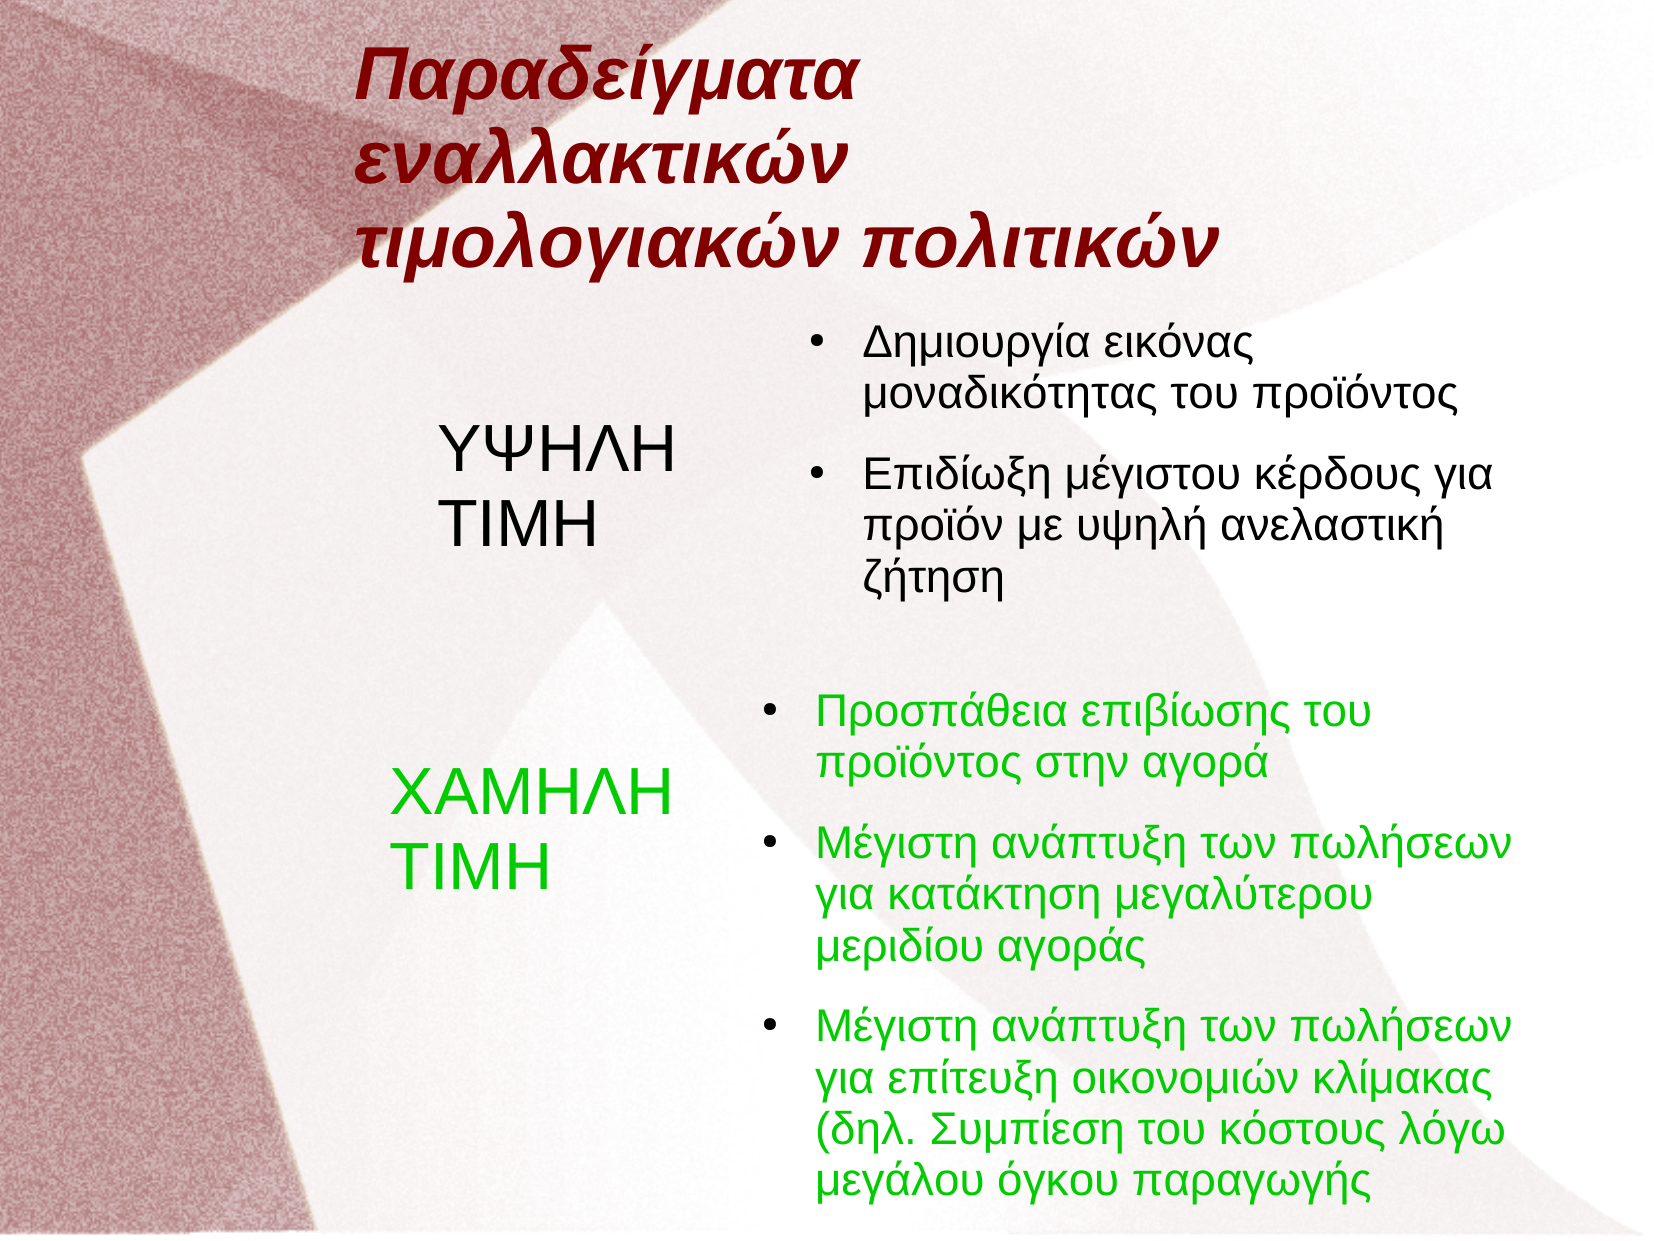

Παραδείγματα εναλλακτικών τιμολογιακών πολιτικών
# ΥΨΗΛΗ ΤΙΜΗ
Δημιουργία εικόνας μοναδικότητας του προϊόντος
Επιδίωξη μέγιστου κέρδους για προϊόν με υψηλή ανελαστική ζήτηση
ΧΑΜΗΛΗ ΤΙΜΗ
Προσπάθεια επιβίωσης του προϊόντος στην αγορά
Μέγιστη ανάπτυξη των πωλήσεων για κατάκτηση μεγαλύτερου μεριδίου αγοράς
Μέγιστη ανάπτυξη των πωλήσεων για επίτευξη οικονομιών κλίμακας (δηλ. Συμπίεση του κόστους λόγω μεγάλου όγκου παραγωγής